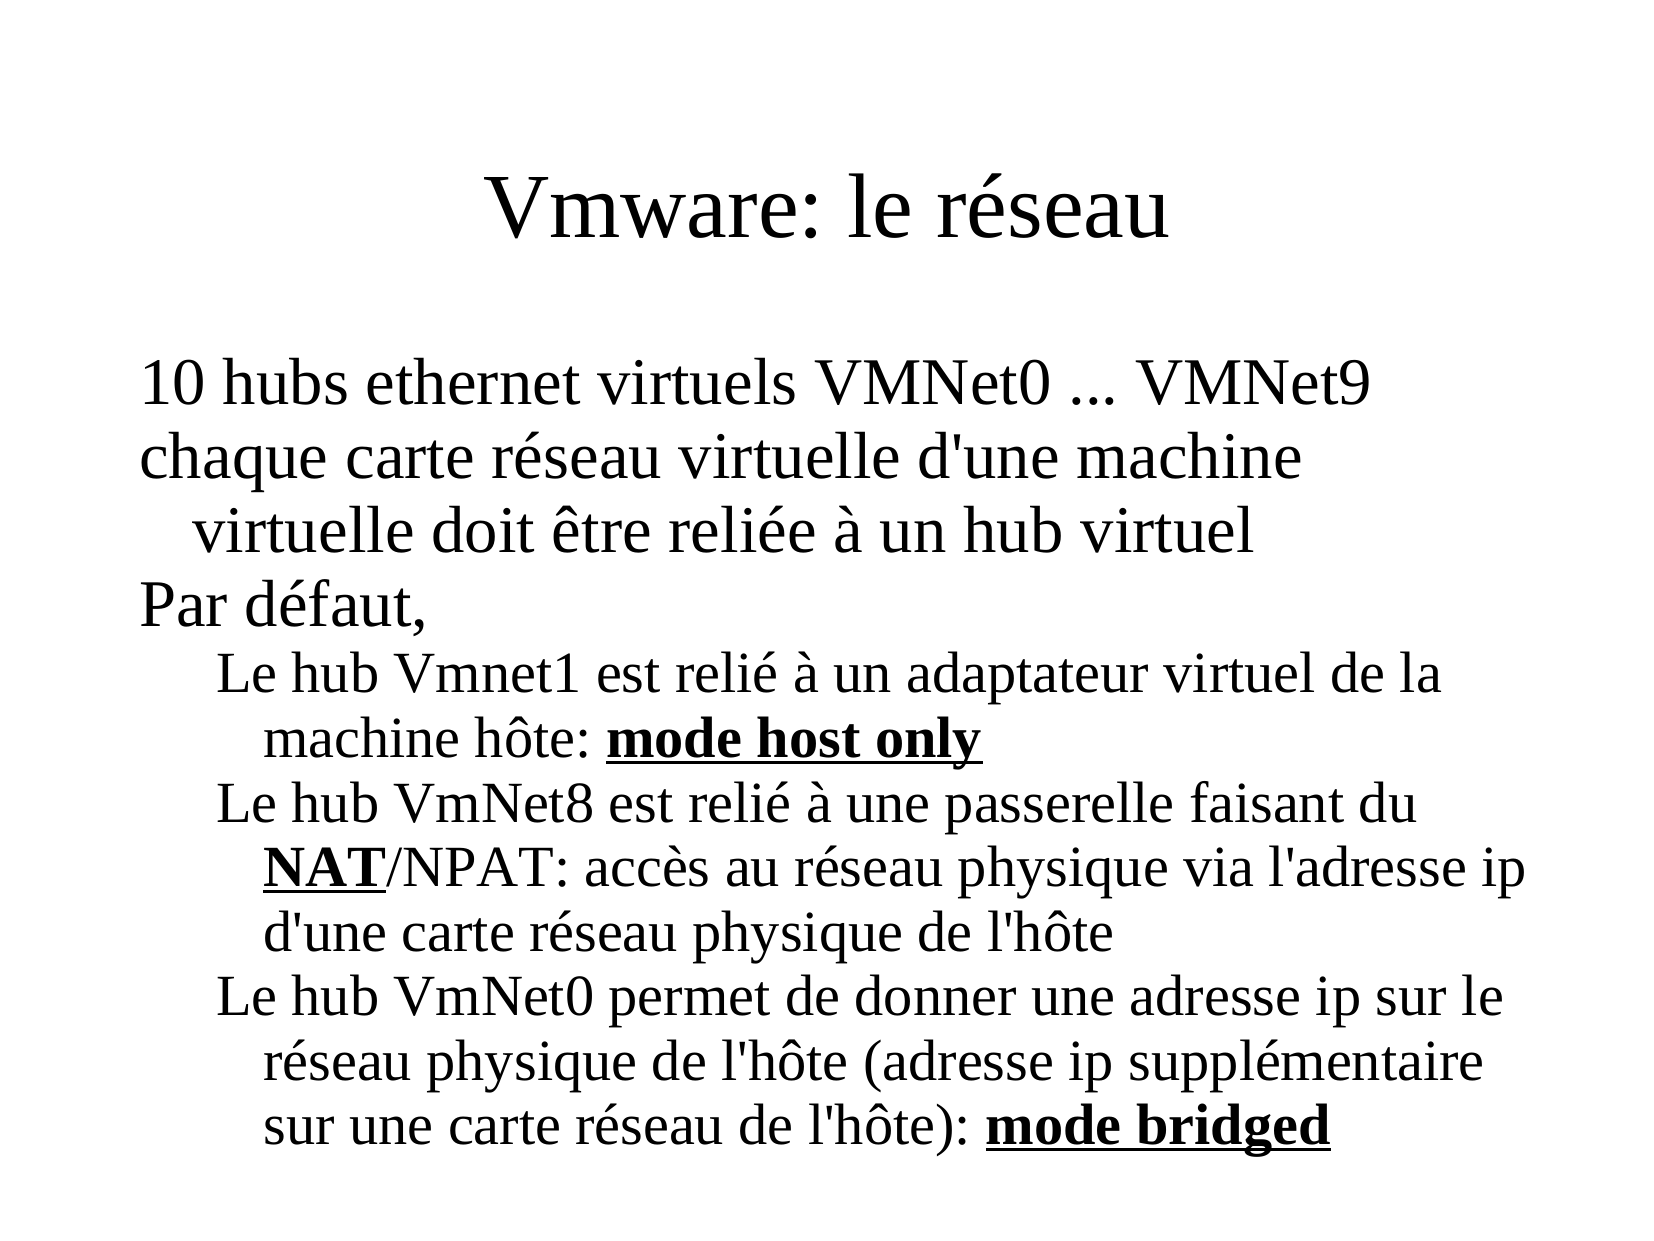

# Vmware: le réseau
10 hubs ethernet virtuels VMNet0 ... VMNet9
chaque carte réseau virtuelle d'une machine virtuelle doit être reliée à un hub virtuel
Par défaut,
Le hub Vmnet1 est relié à un adaptateur virtuel de la machine hôte: mode host only
Le hub VmNet8 est relié à une passerelle faisant du NAT/NPAT: accès au réseau physique via l'adresse ip d'une carte réseau physique de l'hôte
Le hub VmNet0 permet de donner une adresse ip sur le réseau physique de l'hôte (adresse ip supplémentaire sur une carte réseau de l'hôte): mode bridged